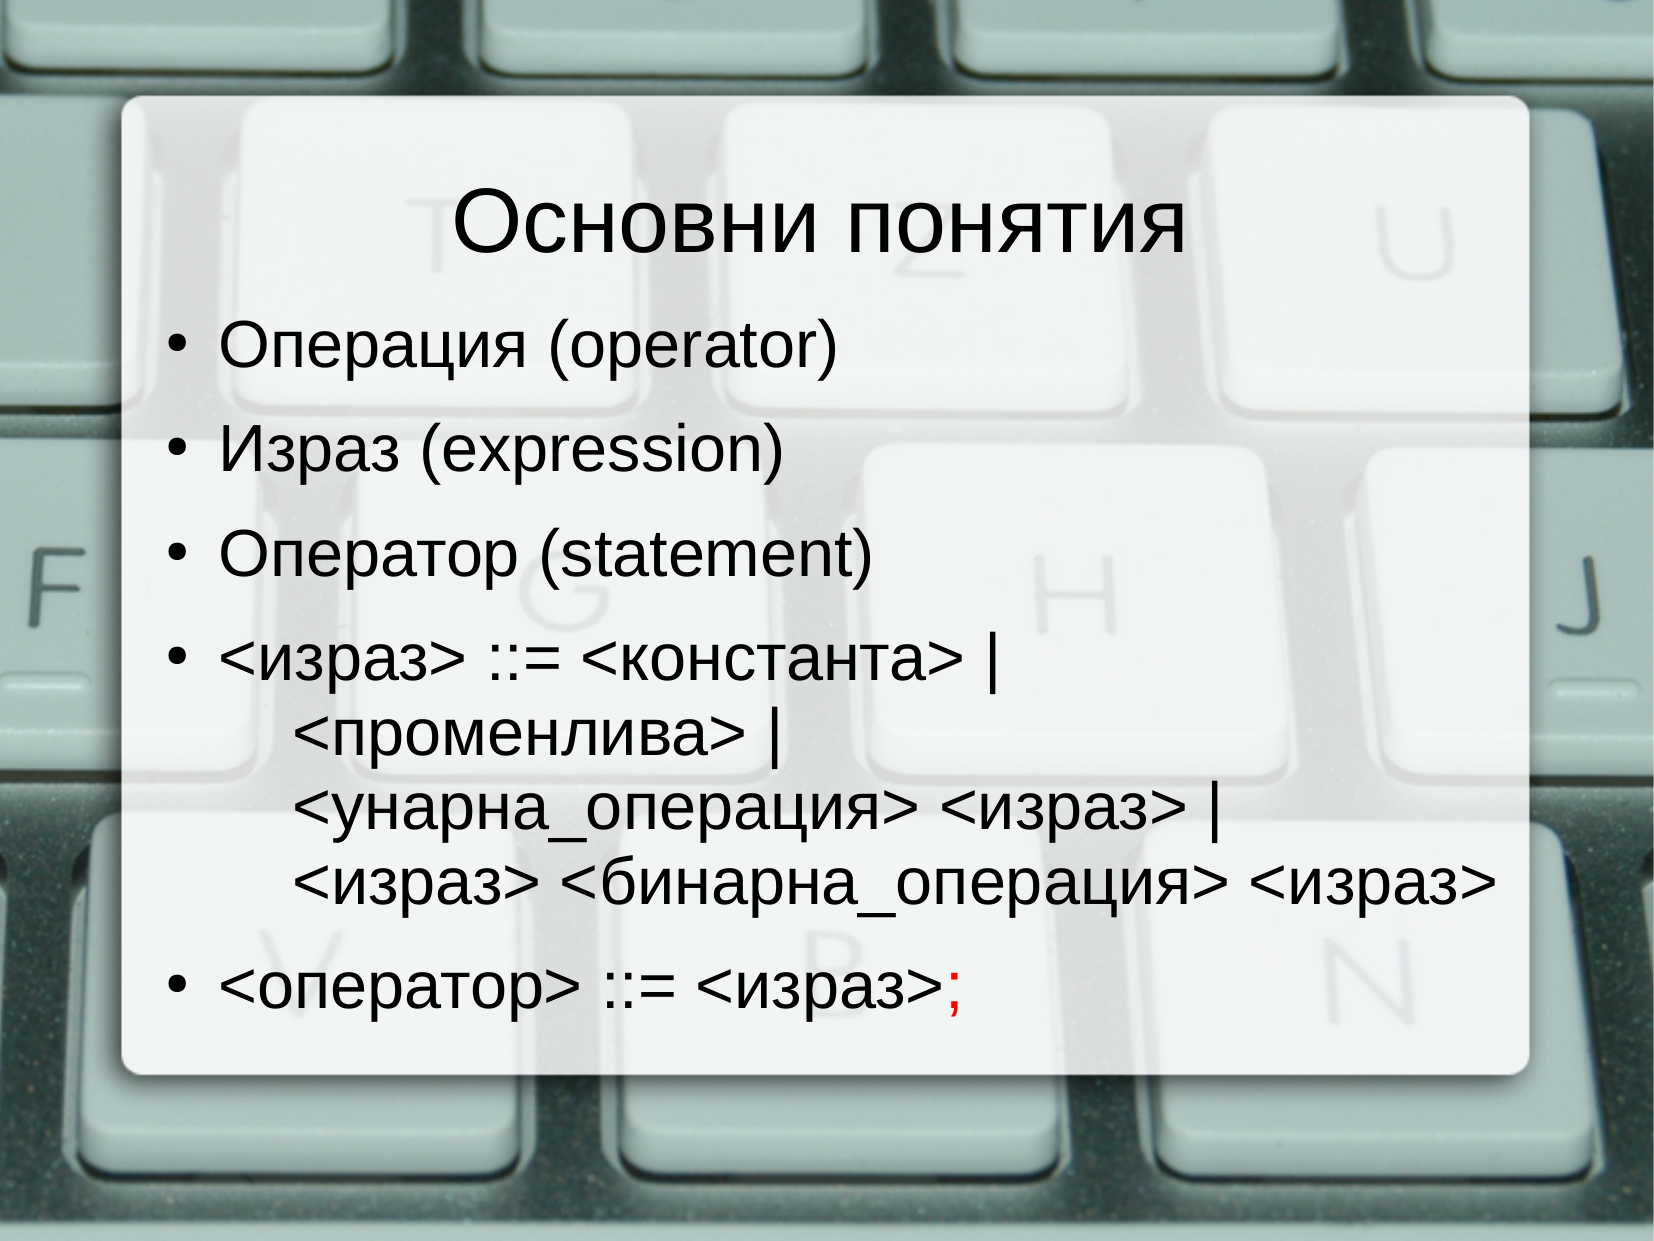

# Основни понятия
Операция (operator)
Израз (expression)
Оператор (statement)
<израз> ::= <константа> |
	<променлива> |
	<унарна_опeрация> <израз> |
	<израз> <бинарна_операция> <израз>
<оператор> ::= <израз>;